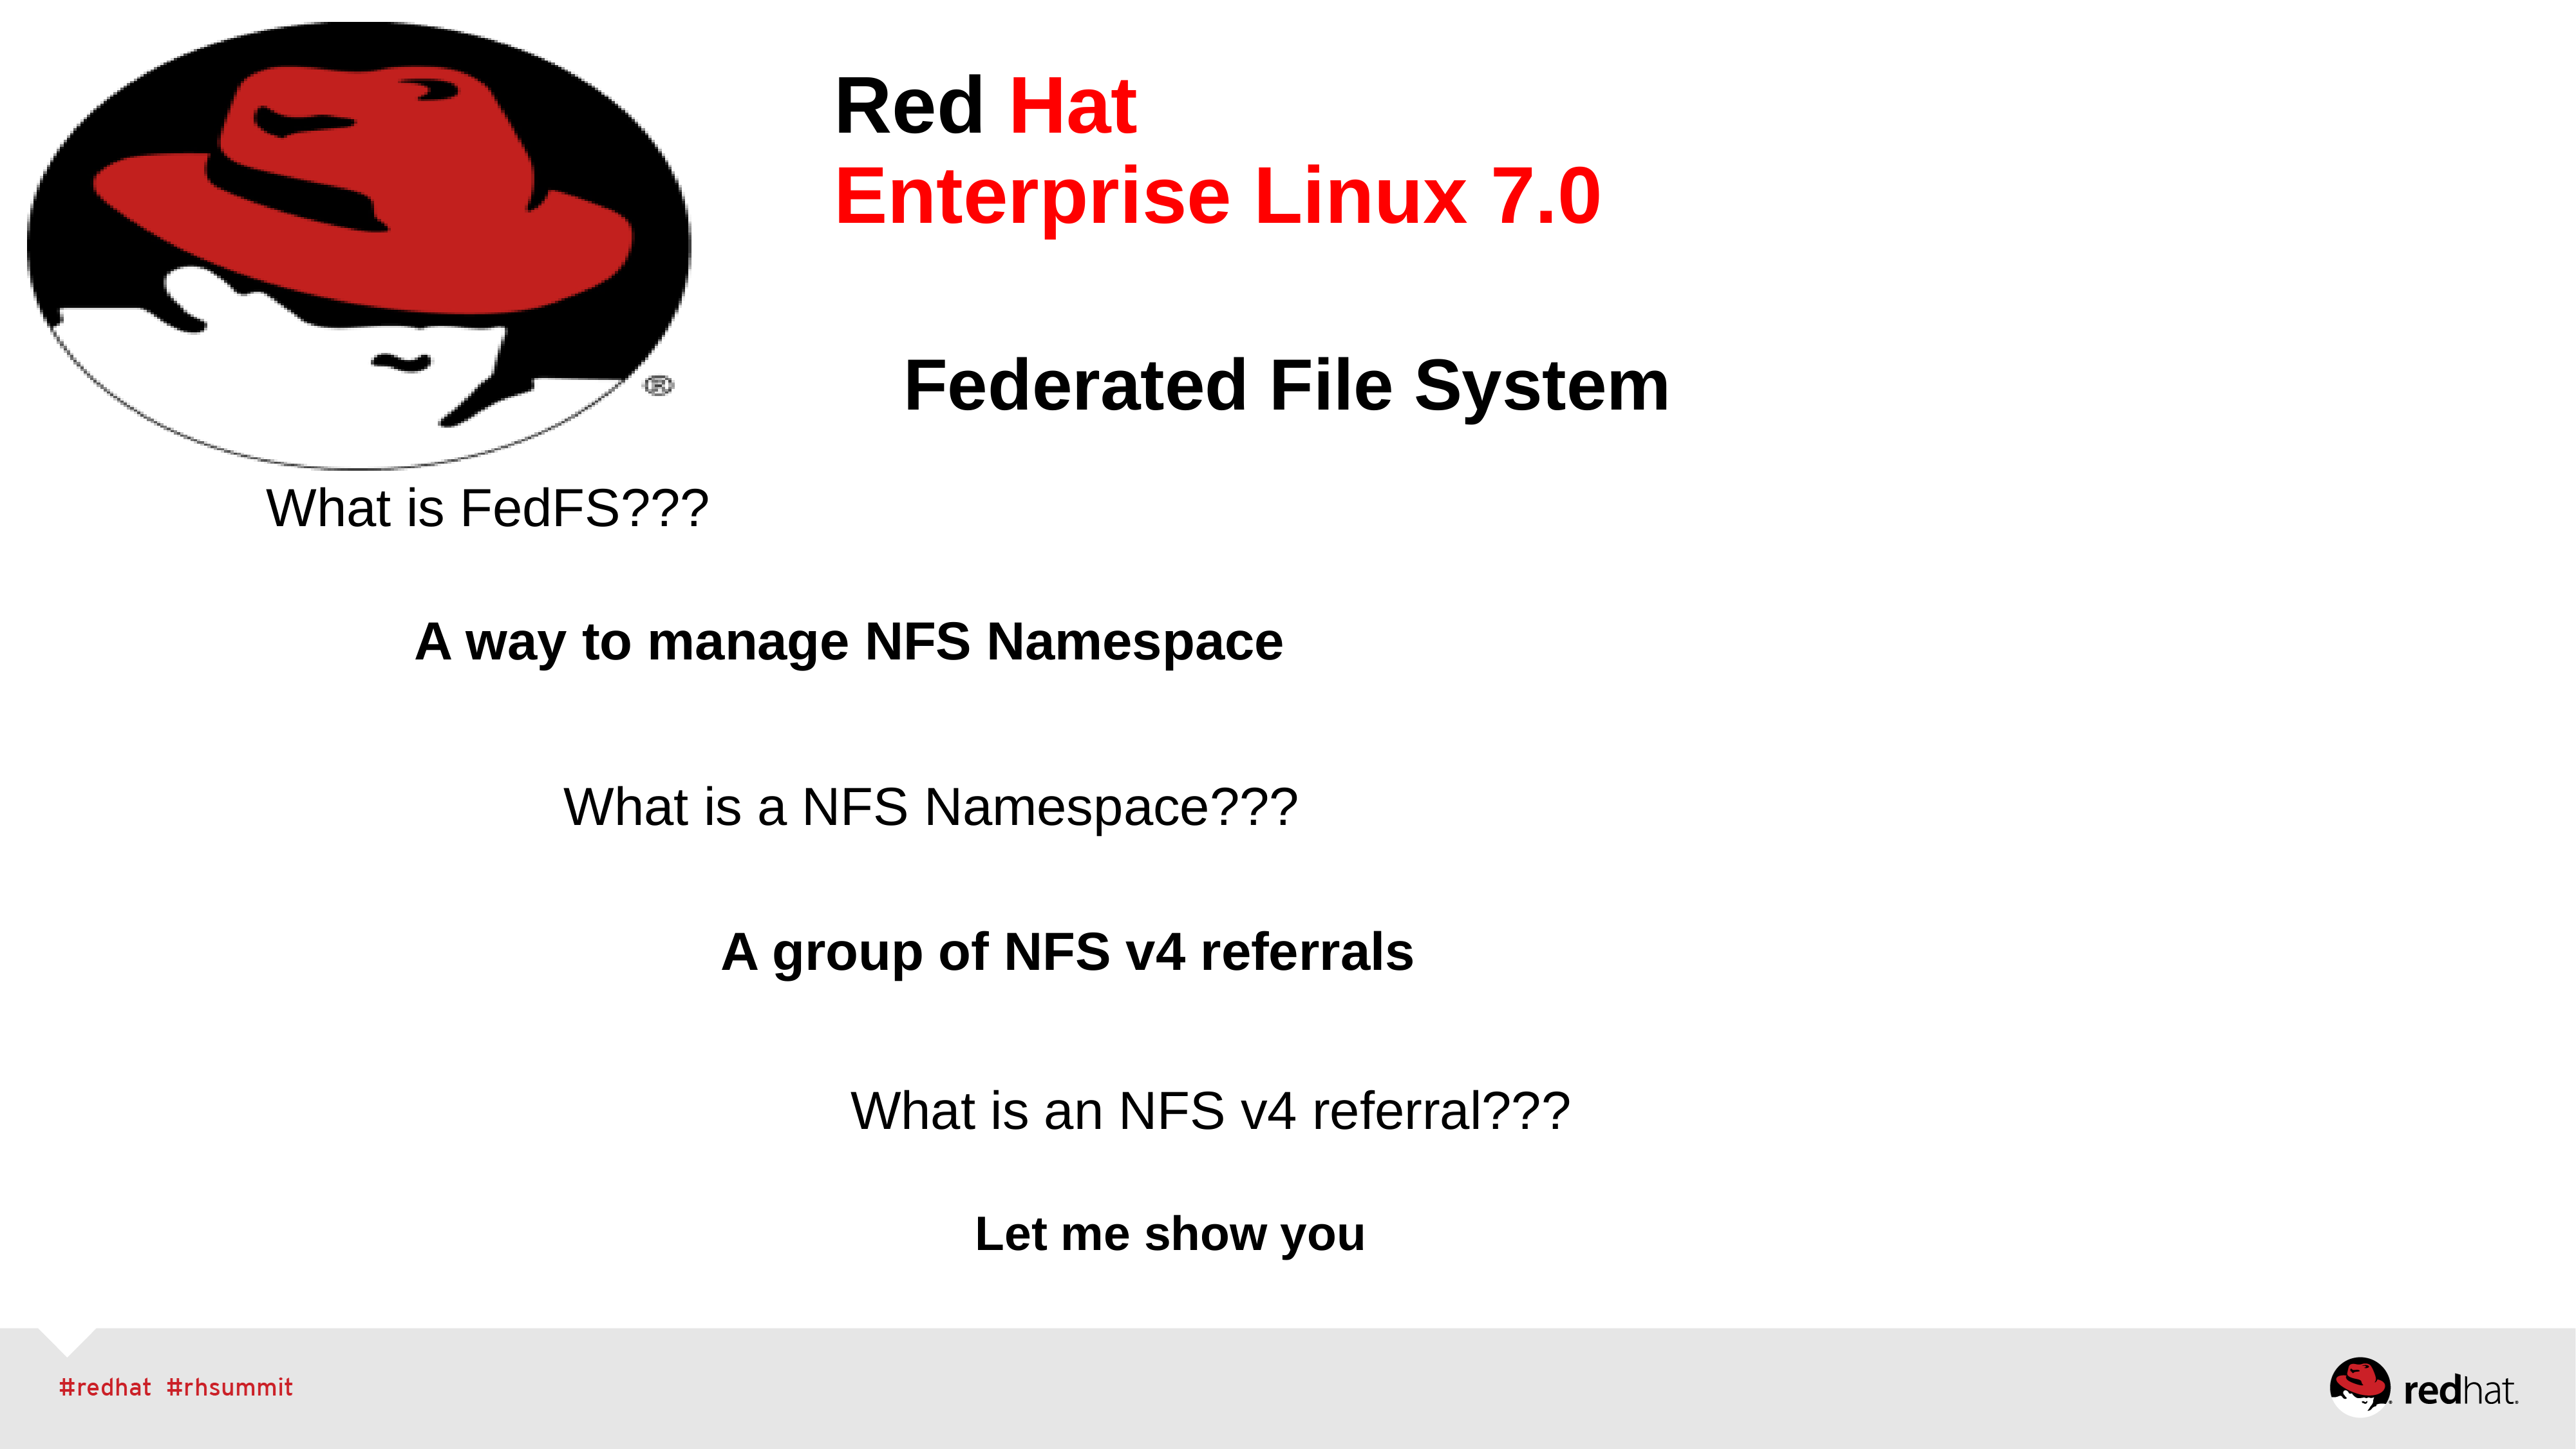

Red Hat
Enterprise Linux 7.0
Federated File System
What is FedFS???
A way to manage NFS Namespace
What is a NFS Namespace???
A group of NFS v4 referrals
What is an NFS v4 referral???
Let me show you